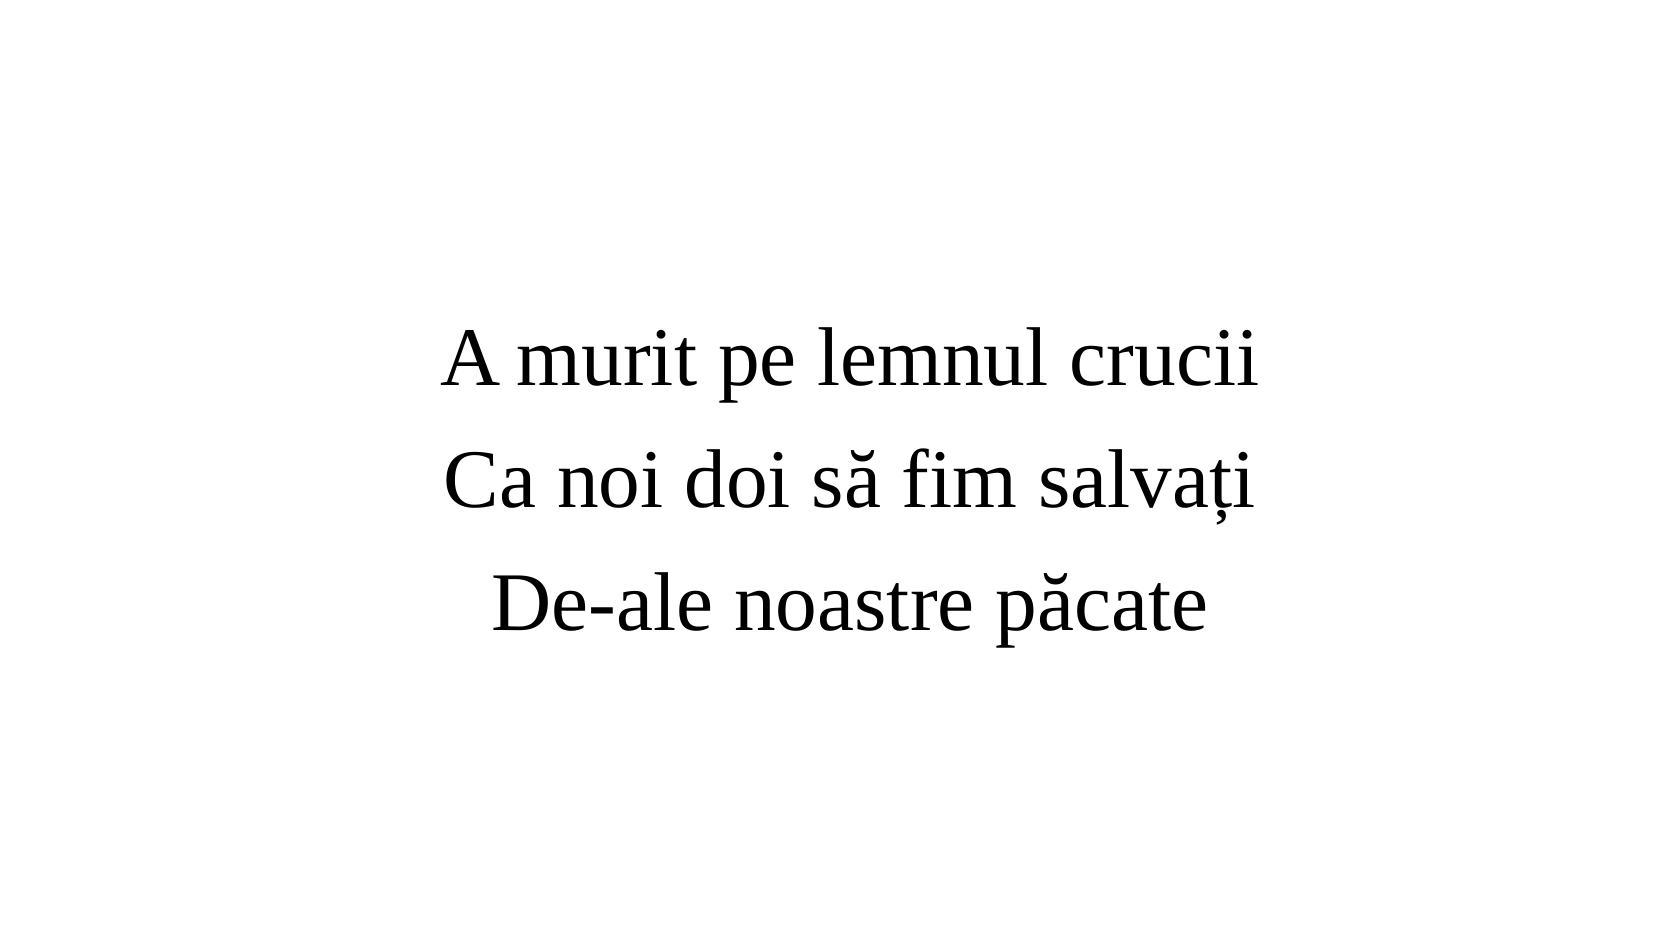

# A murit pe lemnul crucii
Ca noi doi să fim salvați
De-ale noastre păcate